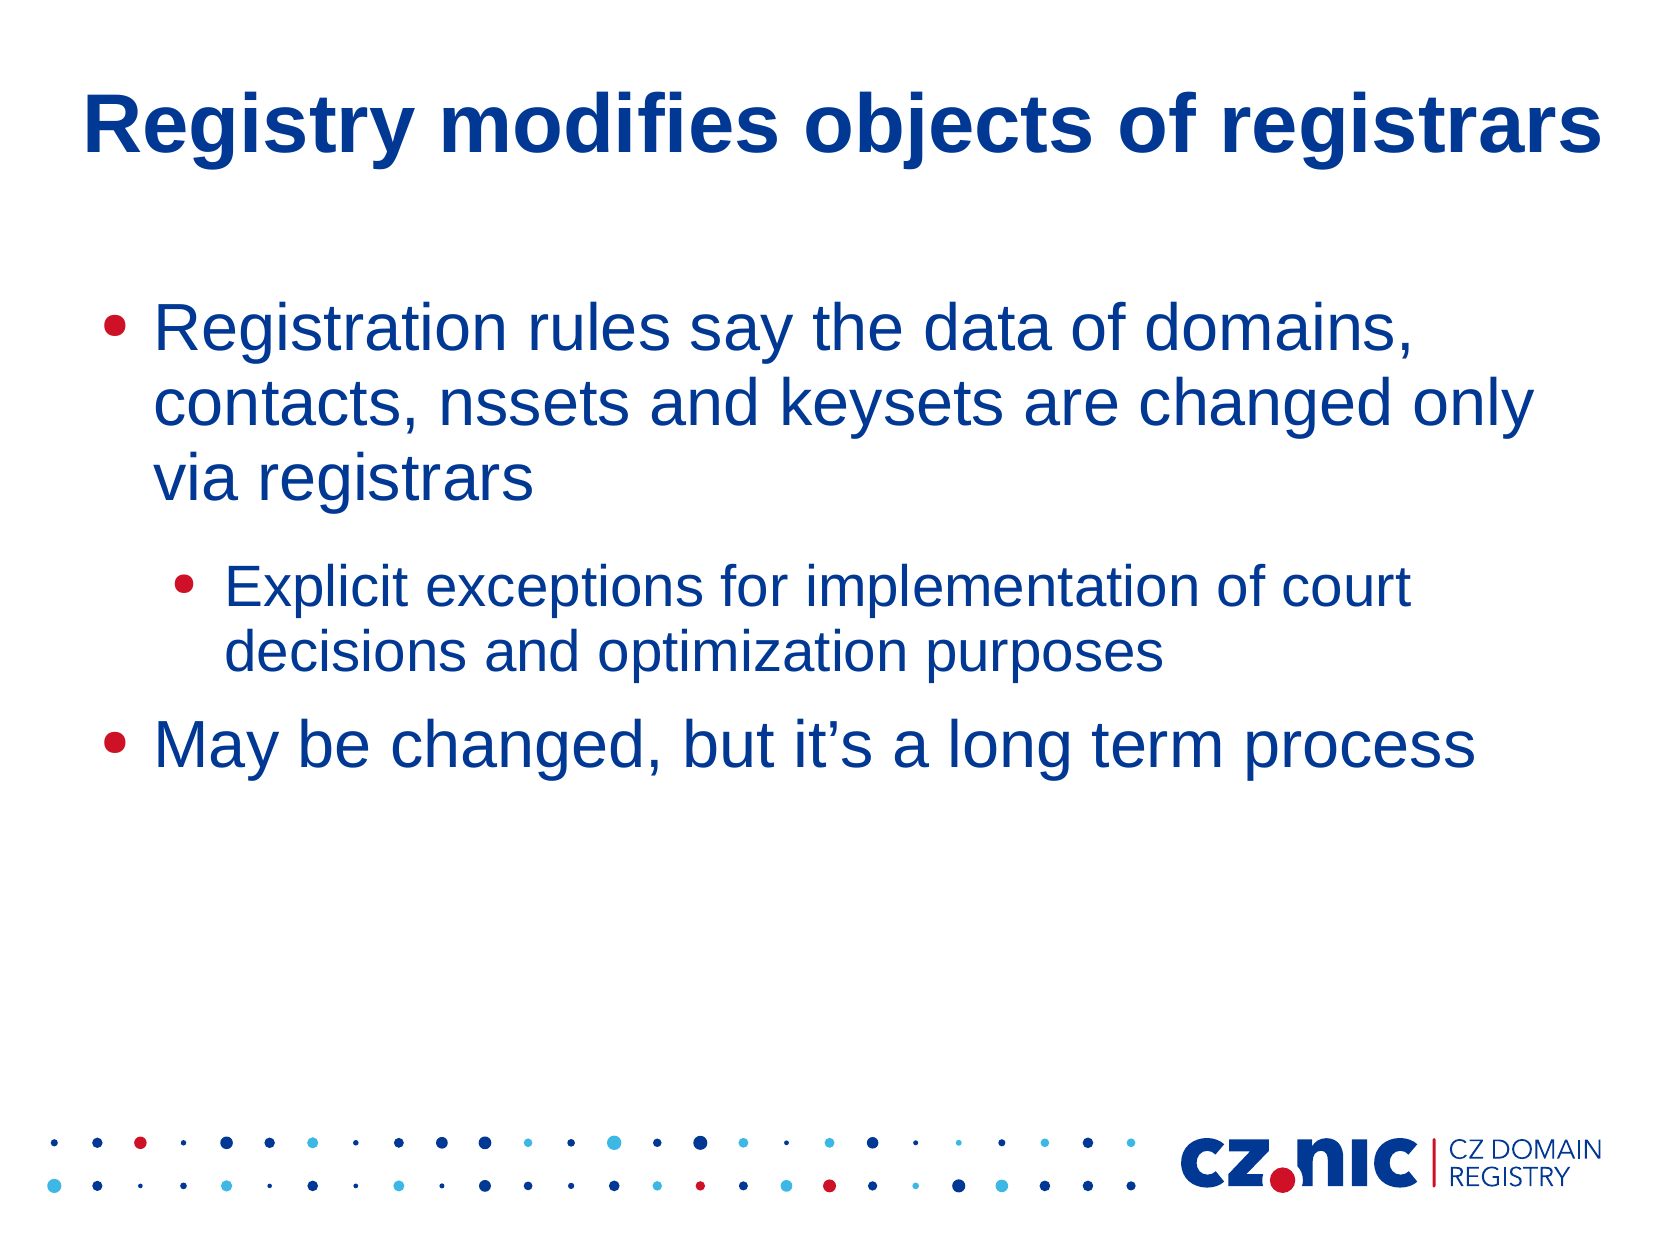

# Registry modifies objects of registrars
Registration rules say the data of domains, contacts, nssets and keysets are changed only via registrars
Explicit exceptions for implementation of court decisions and optimization purposes
May be changed, but it’s a long term process